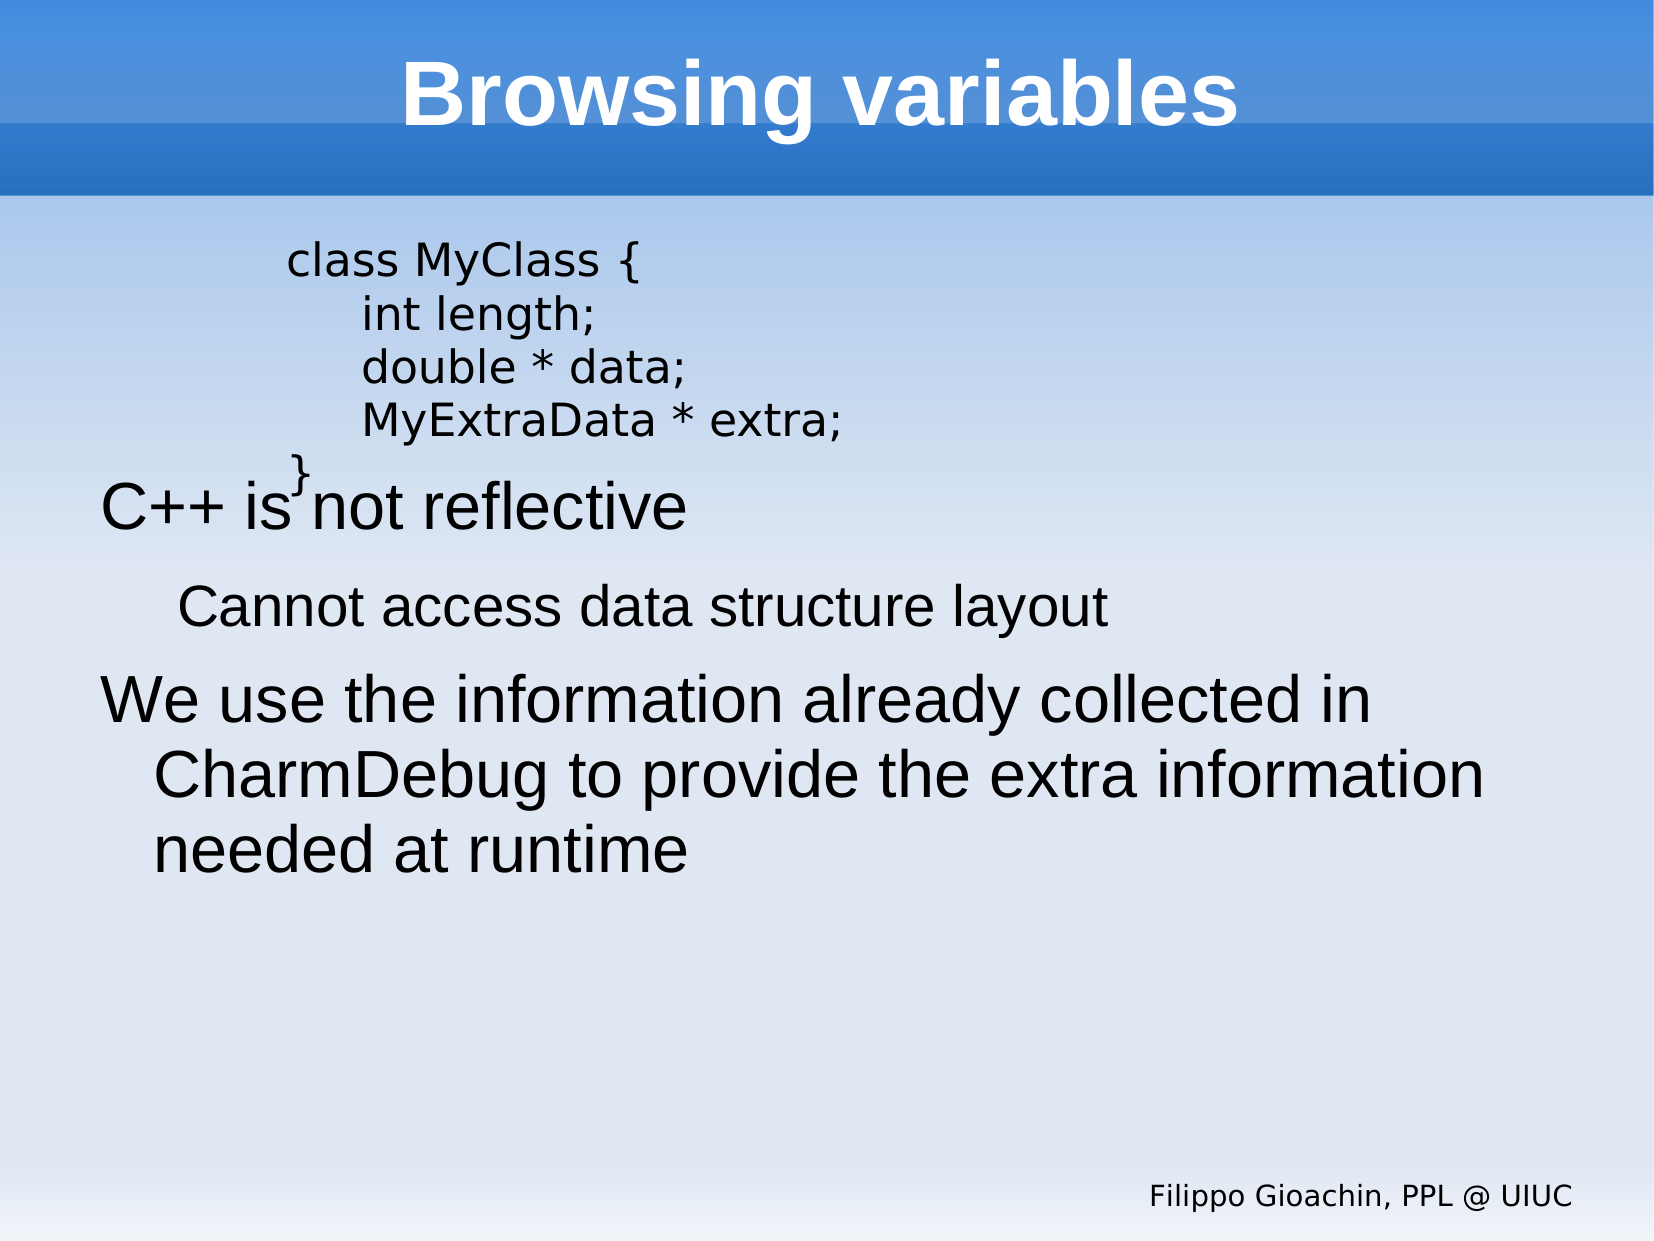

# Browsing variables
class MyClass {
	int length;
	double * data;
 	MyExtraData * extra;
}
C++ is not reflective
Cannot access data structure layout
We use the information already collected in CharmDebug to provide the extra information needed at runtime
Filippo Gioachin, PPL @ UIUC